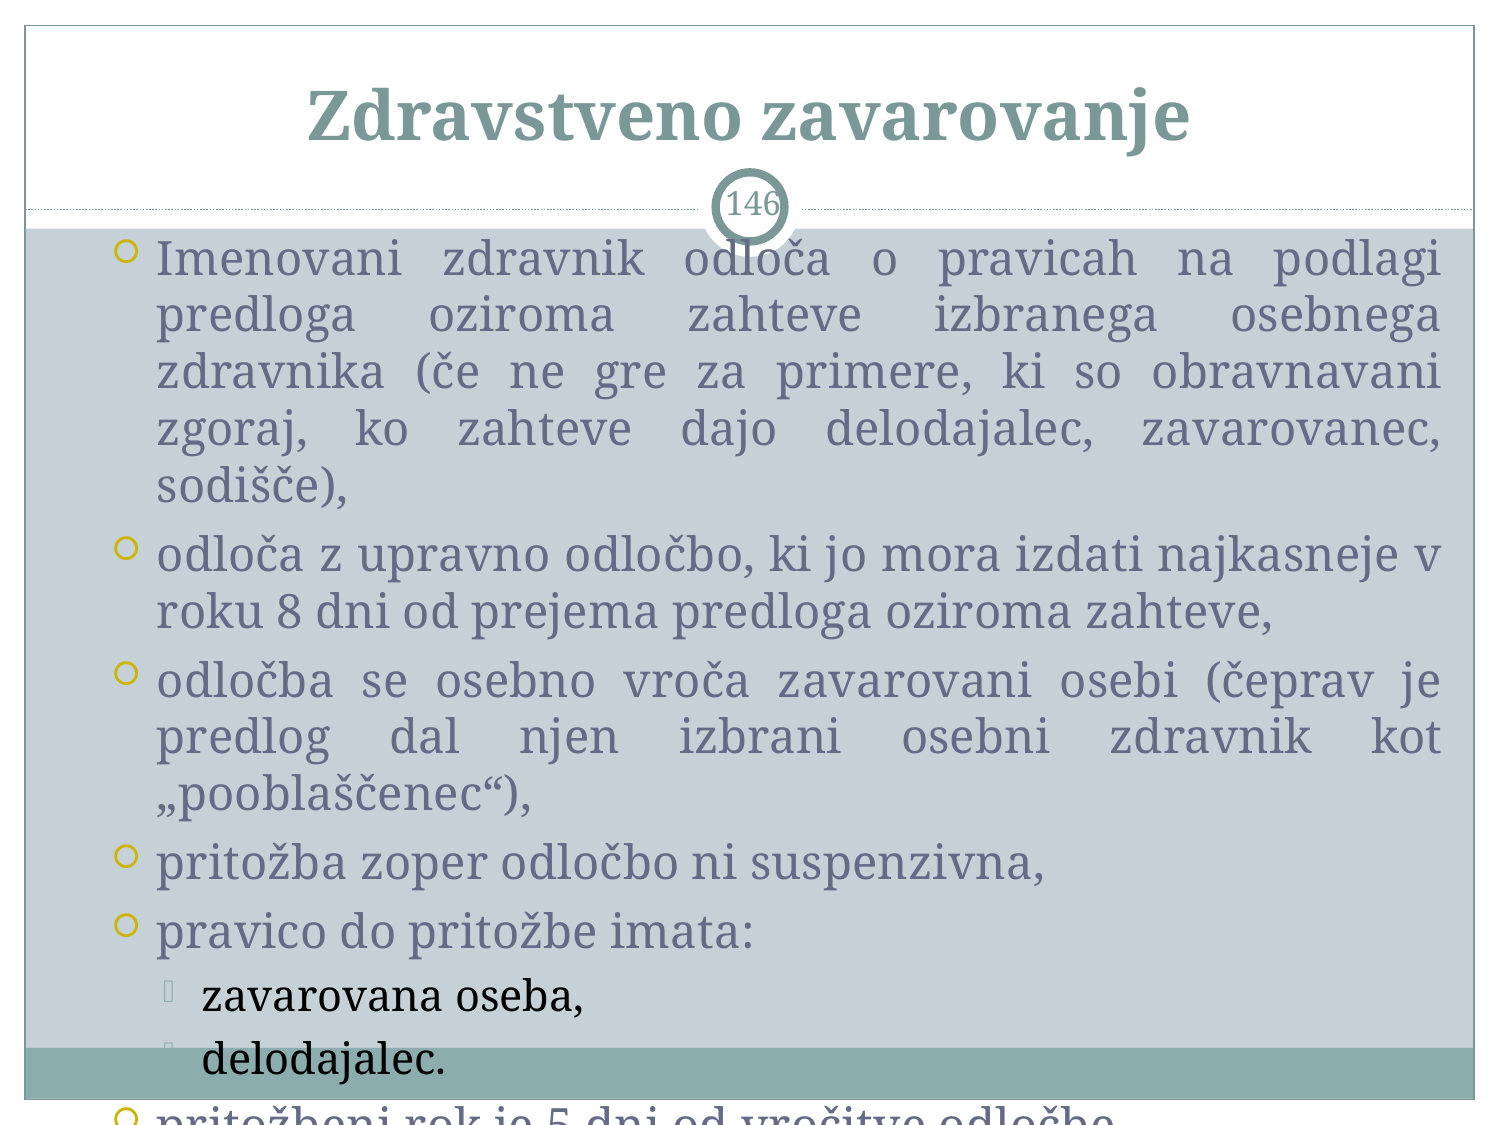

# Zdravstveno zavarovanje
Imenovani zdravnik odloča o pravicah na podlagi predloga oziroma zahteve izbranega osebnega zdravnika (če ne gre za primere, ki so obravnavani zgoraj, ko zahteve dajo delodajalec, zavarovanec, sodišče),
odloča z upravno odločbo, ki jo mora izdati najkasneje v roku 8 dni od prejema predloga oziroma zahteve,
odločba se osebno vroča zavarovani osebi (čeprav je predlog dal njen izbrani osebni zdravnik kot „pooblaščenec“),
pritožba zoper odločbo ni suspenzivna,
pravico do pritožbe imata:
zavarovana oseba,
delodajalec.
pritožbeni rok je 5 dni od vročitve odločbe.